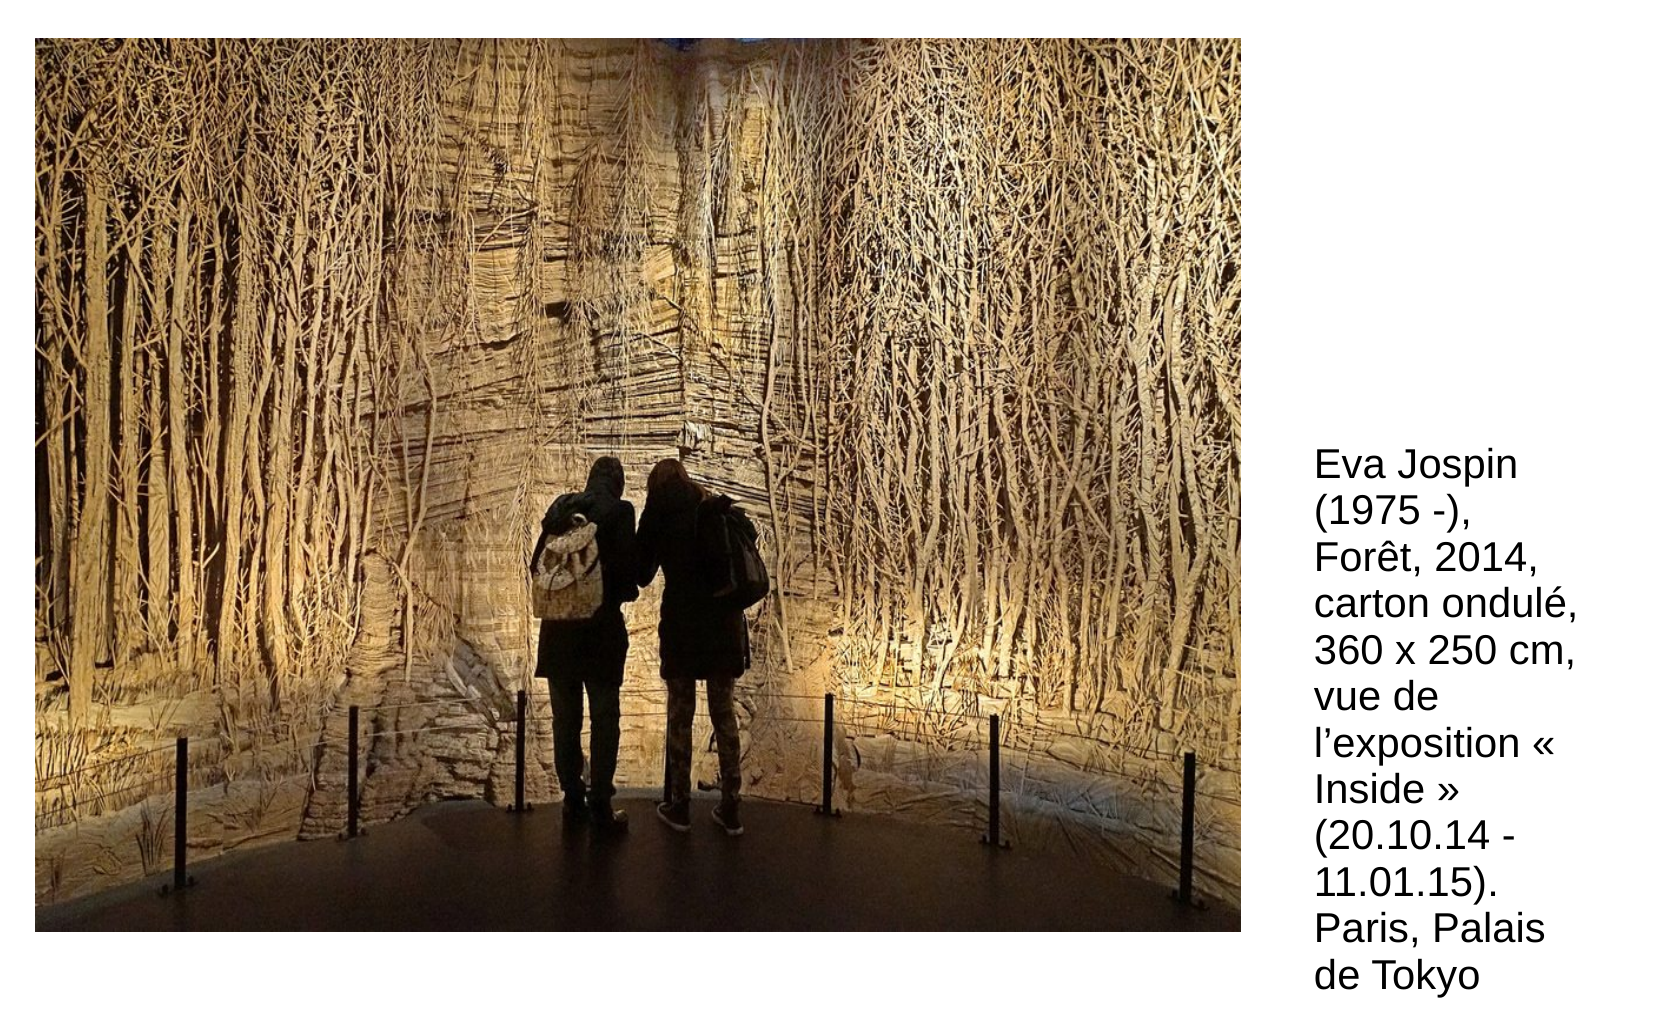

Eva Jospin (1975 -), Forêt, 2014, carton ondulé, 360 x 250 cm, vue de l’exposition « Inside » (20.10.14 - 11.01.15). Paris, Palais de Tokyo